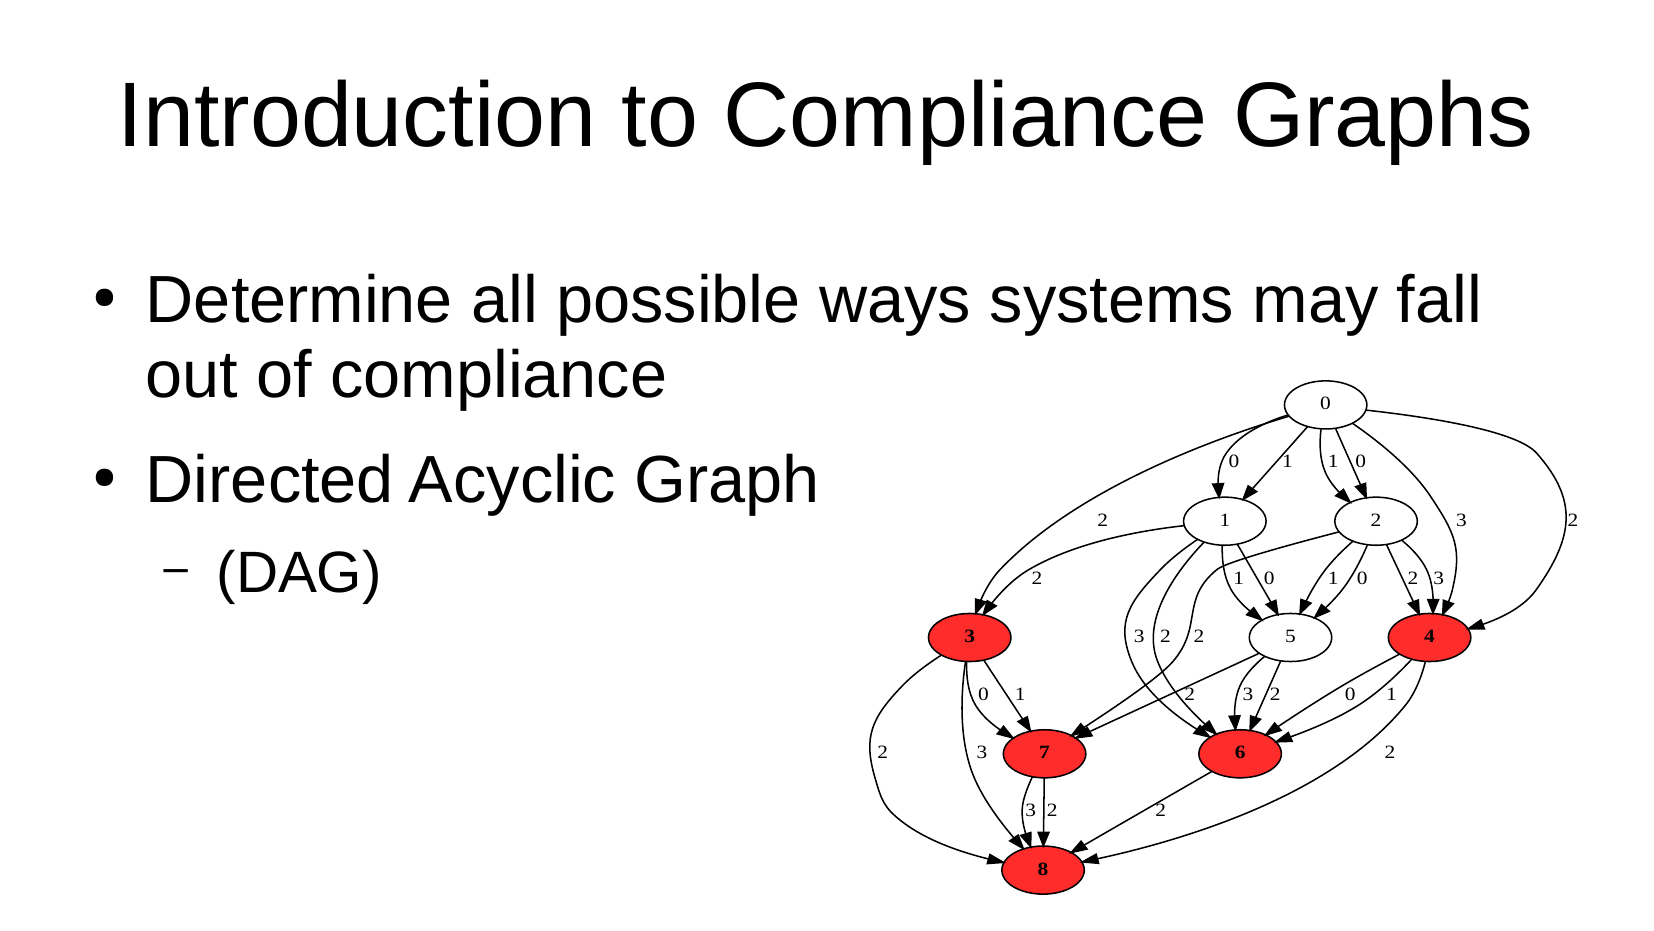

# Introduction to Compliance Graphs
Determine all possible ways systems may fall out of compliance
Directed Acyclic Graph
(DAG)